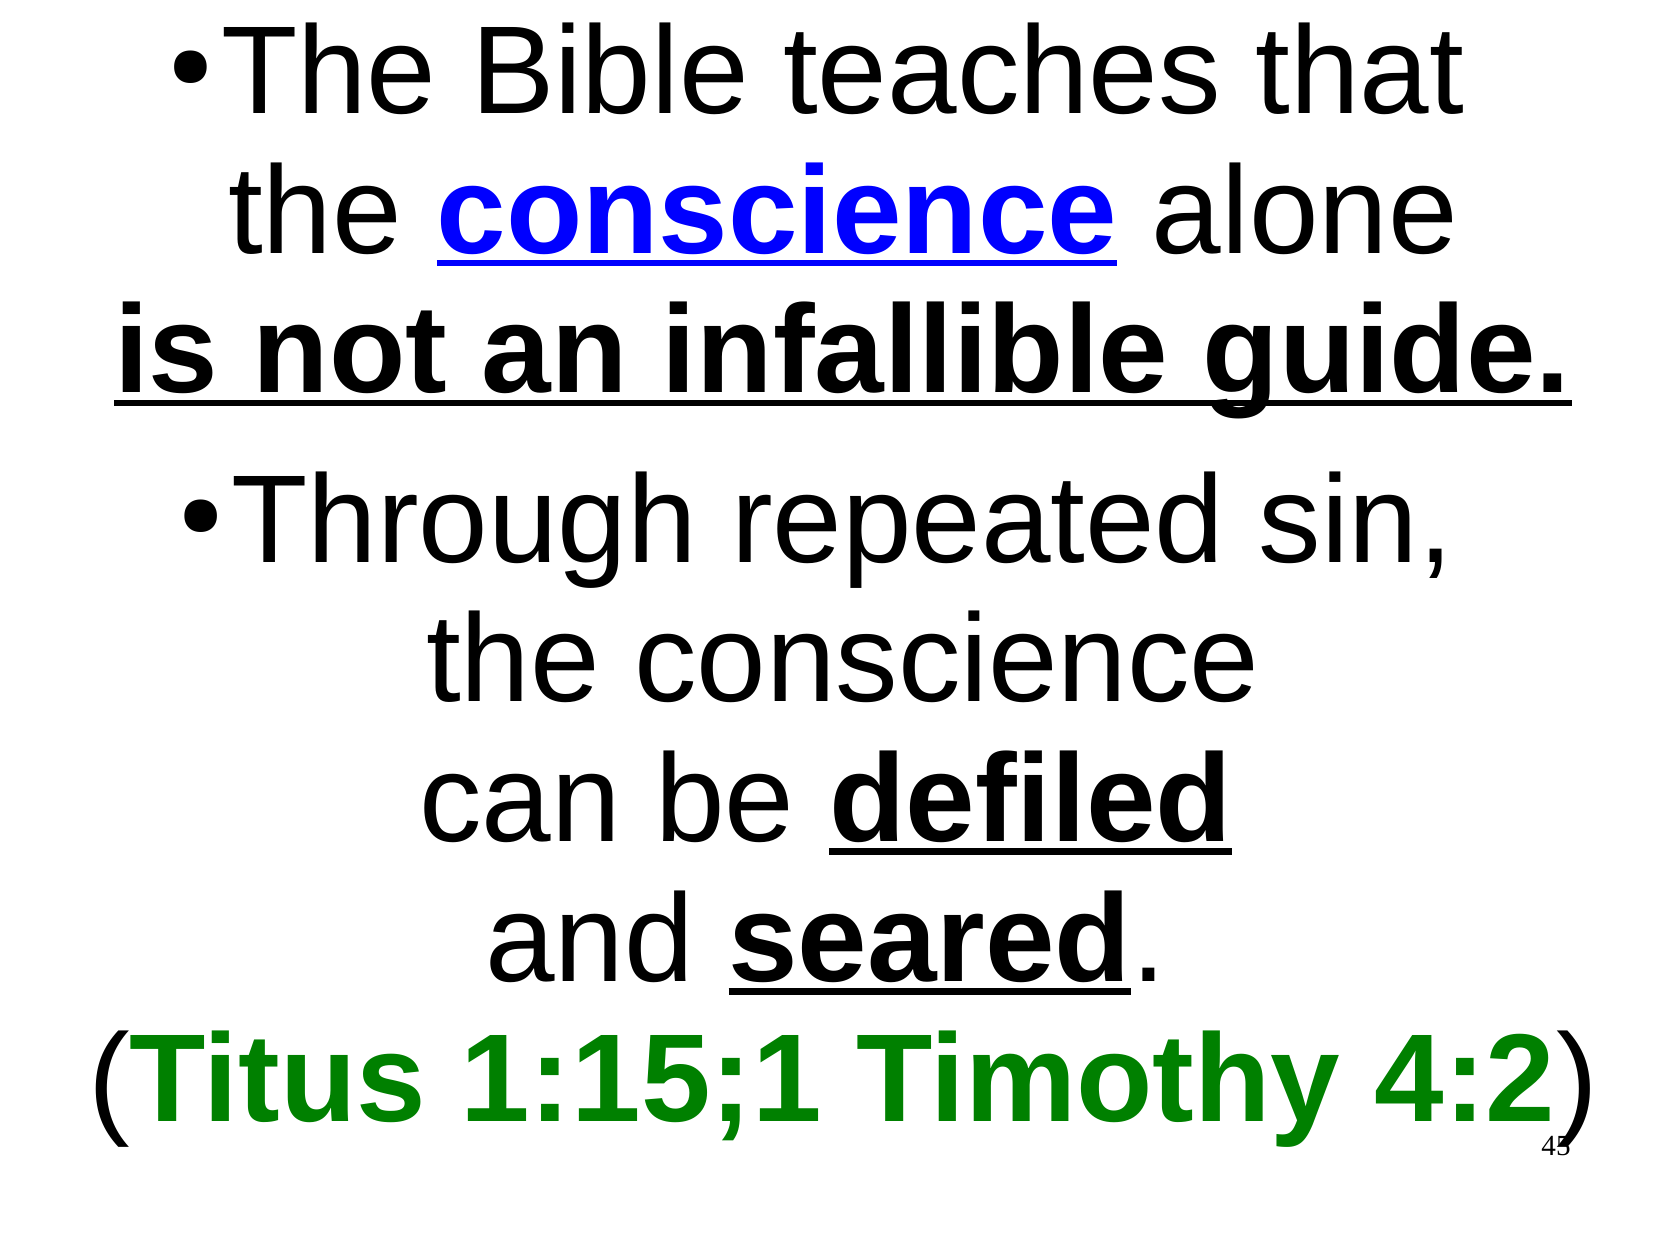

# The Bible teaches that the conscience alone is not an infallible guide.
Through repeated sin,
the conscience
can be defiled
and seared.
(Titus 1:15;1 Timothy 4:2)
45